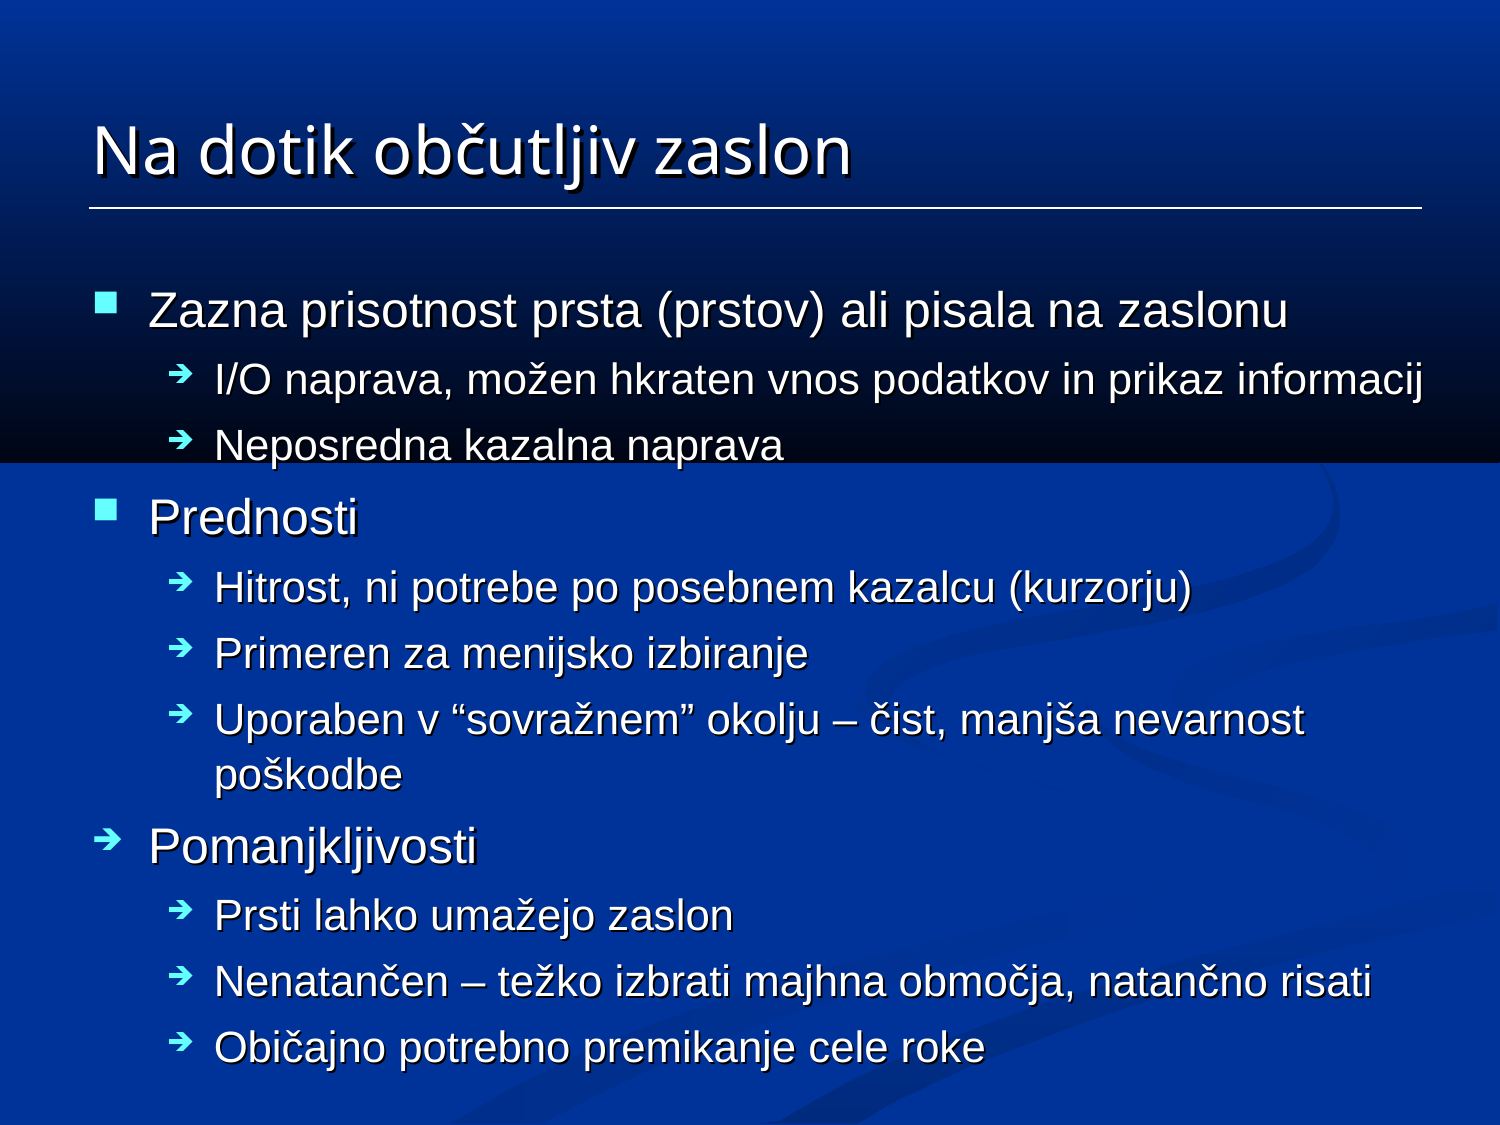

Na dotik občutljiv zaslon
# Zazna prisotnost prsta (prstov) ali pisala na zaslonu
I/O naprava, možen hkraten vnos podatkov in prikaz informacij
Neposredna kazalna naprava
Prednosti
Hitrost, ni potrebe po posebnem kazalcu (kurzorju)
Primeren za menijsko izbiranje
Uporaben v “sovražnem” okolju – čist, manjša nevarnost poškodbe
Pomanjkljivosti
Prsti lahko umažejo zaslon
Nenatančen – težko izbrati majhna območja, natančno risati
Običajno potrebno premikanje cele roke